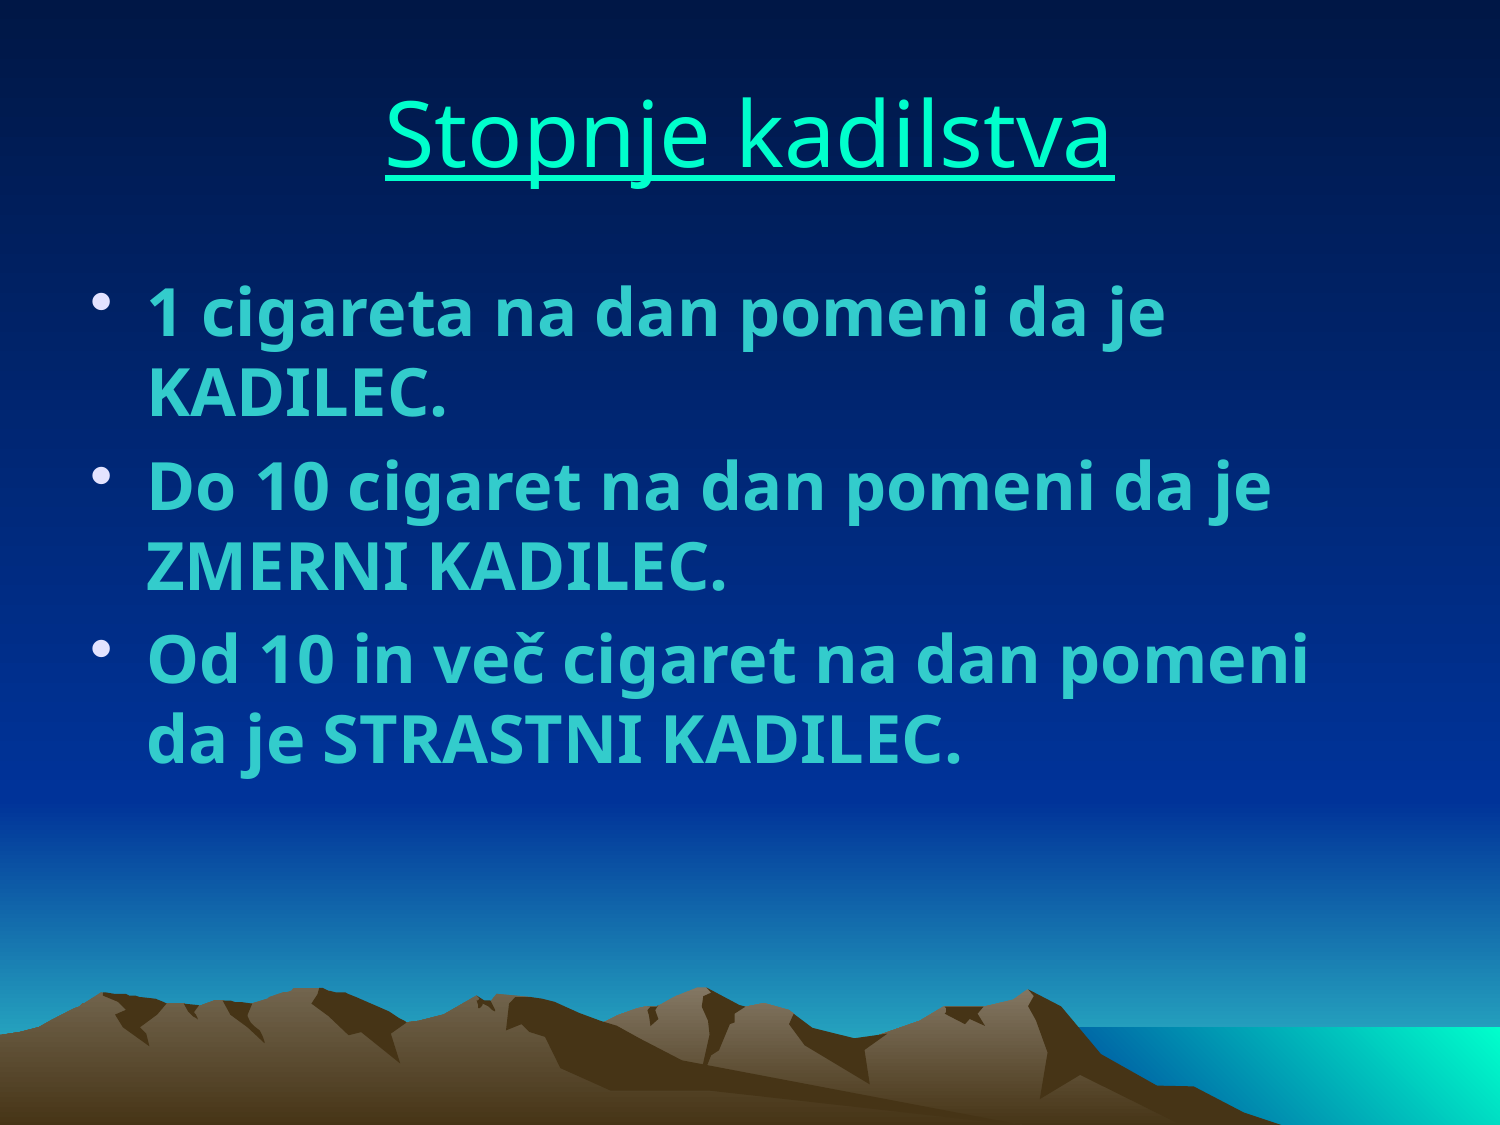

# Stopnje kadilstva
1 cigareta na dan pomeni da je KADILEC.
Do 10 cigaret na dan pomeni da je ZMERNI KADILEC.
Od 10 in več cigaret na dan pomeni da je STRASTNI KADILEC.